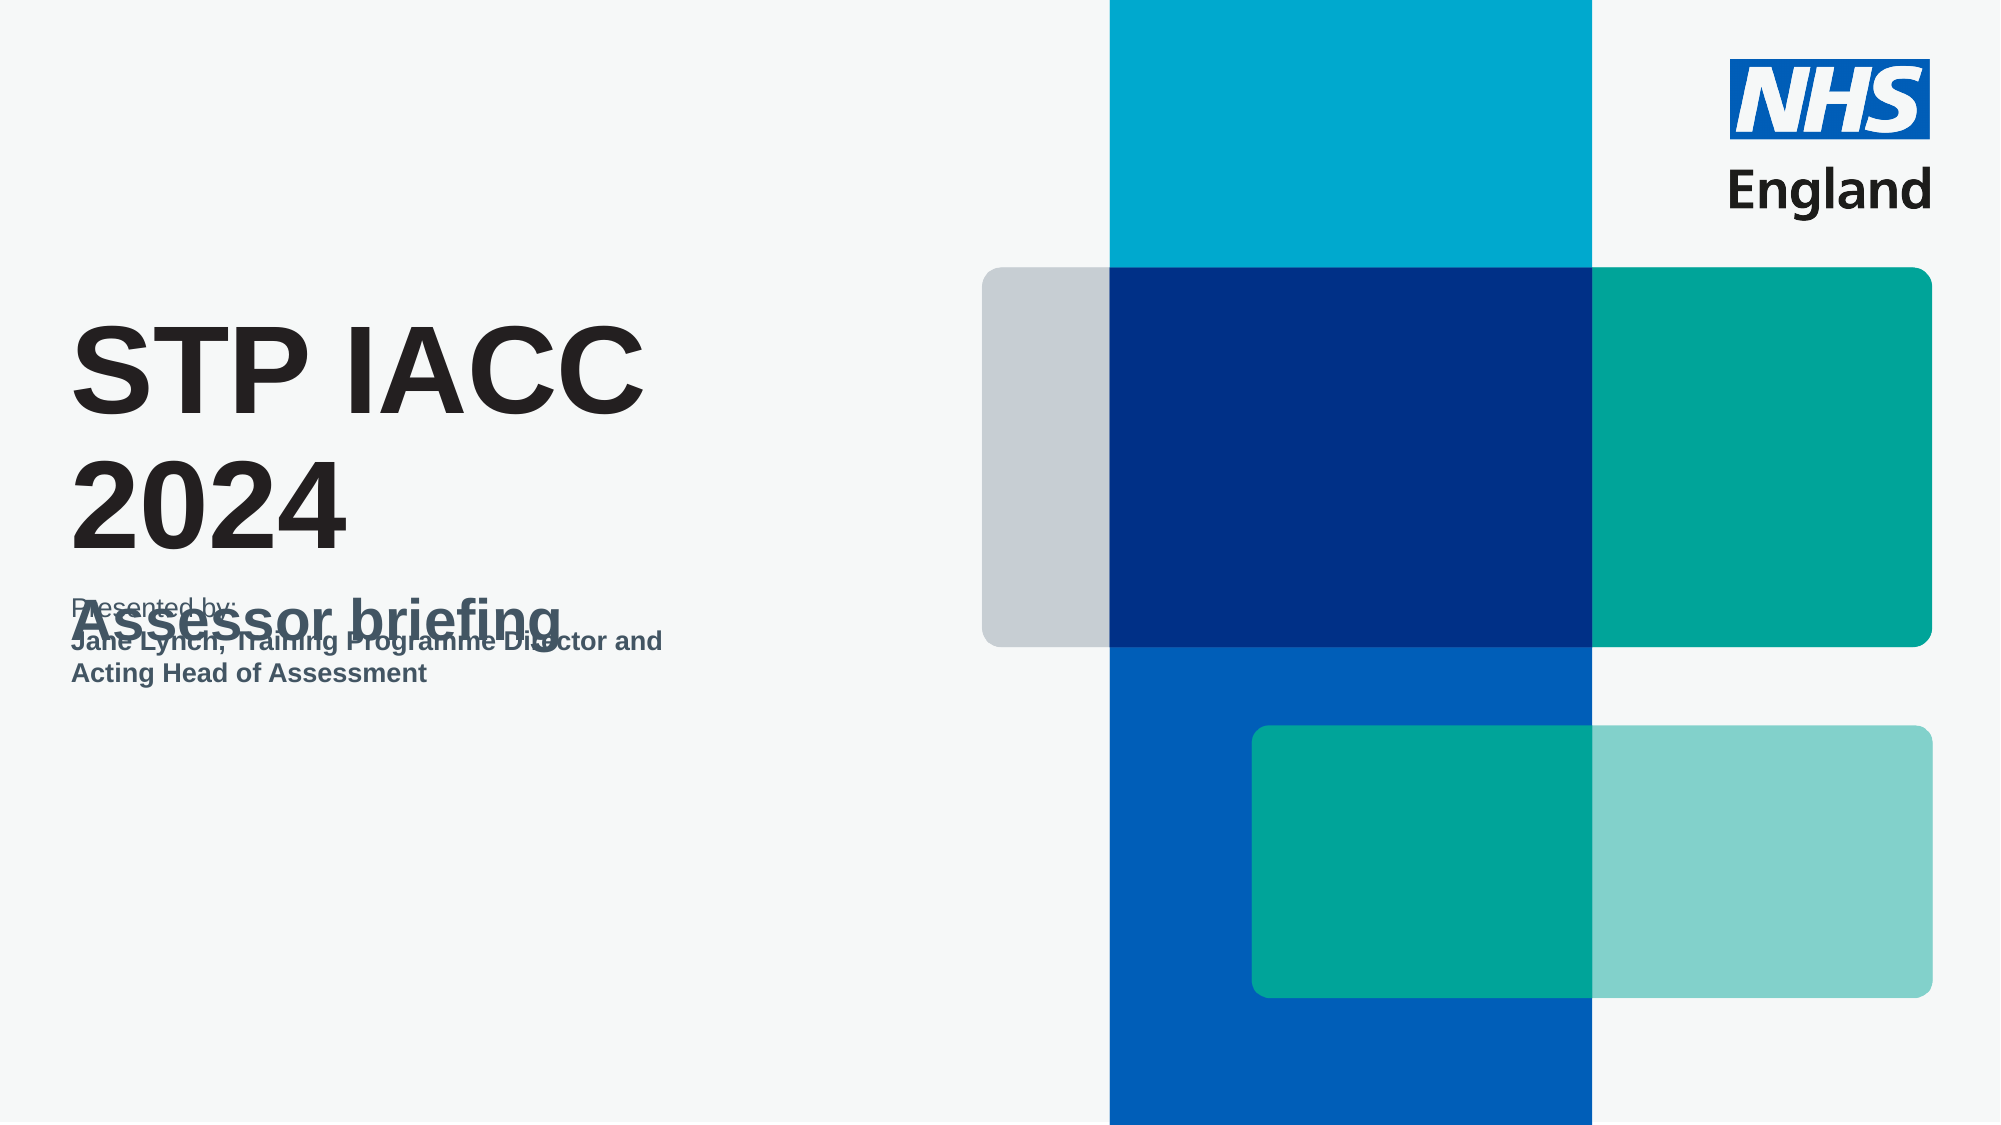

# STP IACC 2024
Assessor briefing
Presented by:
Jane Lynch, Training Programme Director and Acting Head of Assessment